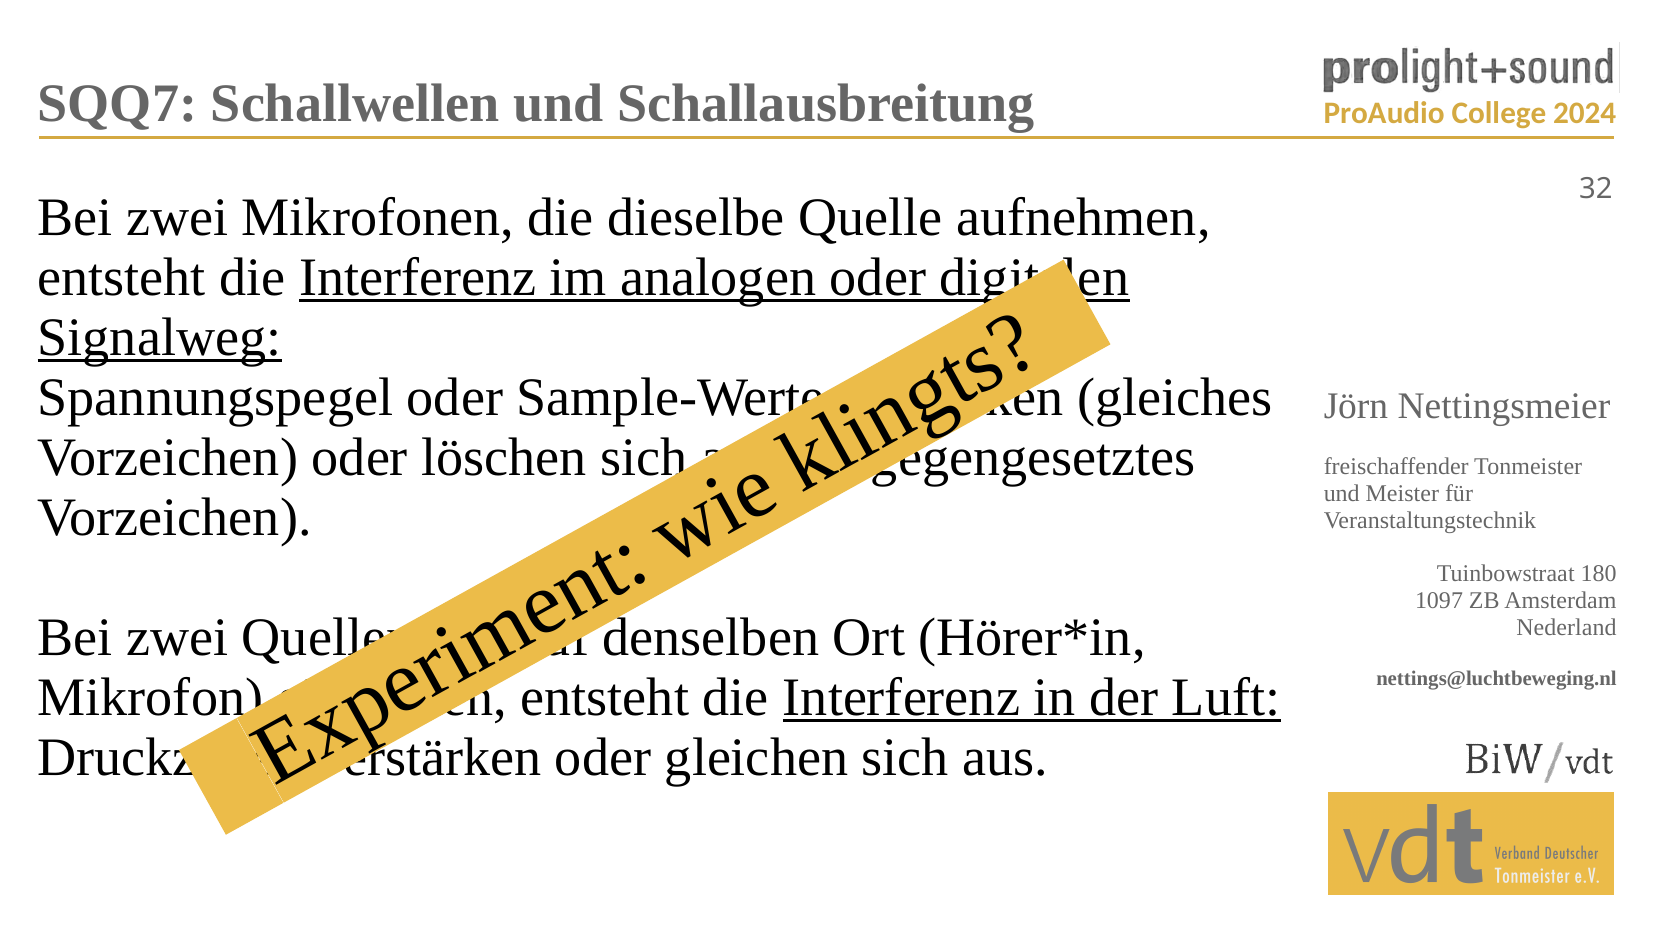

# SQQ7: Schallwellen und Schallausbreitung
32
Bei zwei Mikrofonen, die dieselbe Quelle aufnehmen, entsteht die Interferenz im analogen oder digitalen Signalweg:
Spannungspegel oder Sample-Werte verstärken (gleiches Vorzeichen) oder löschen sich aus (entgegengesetztes Vorzeichen).
Bei zwei Quellen, die auf denselben Ort (Hörer*in, Mikrofon) einwirken, entsteht die Interferenz in der Luft:
Druckzonen verstärken oder gleichen sich aus.
 Experiment: wie klingts?